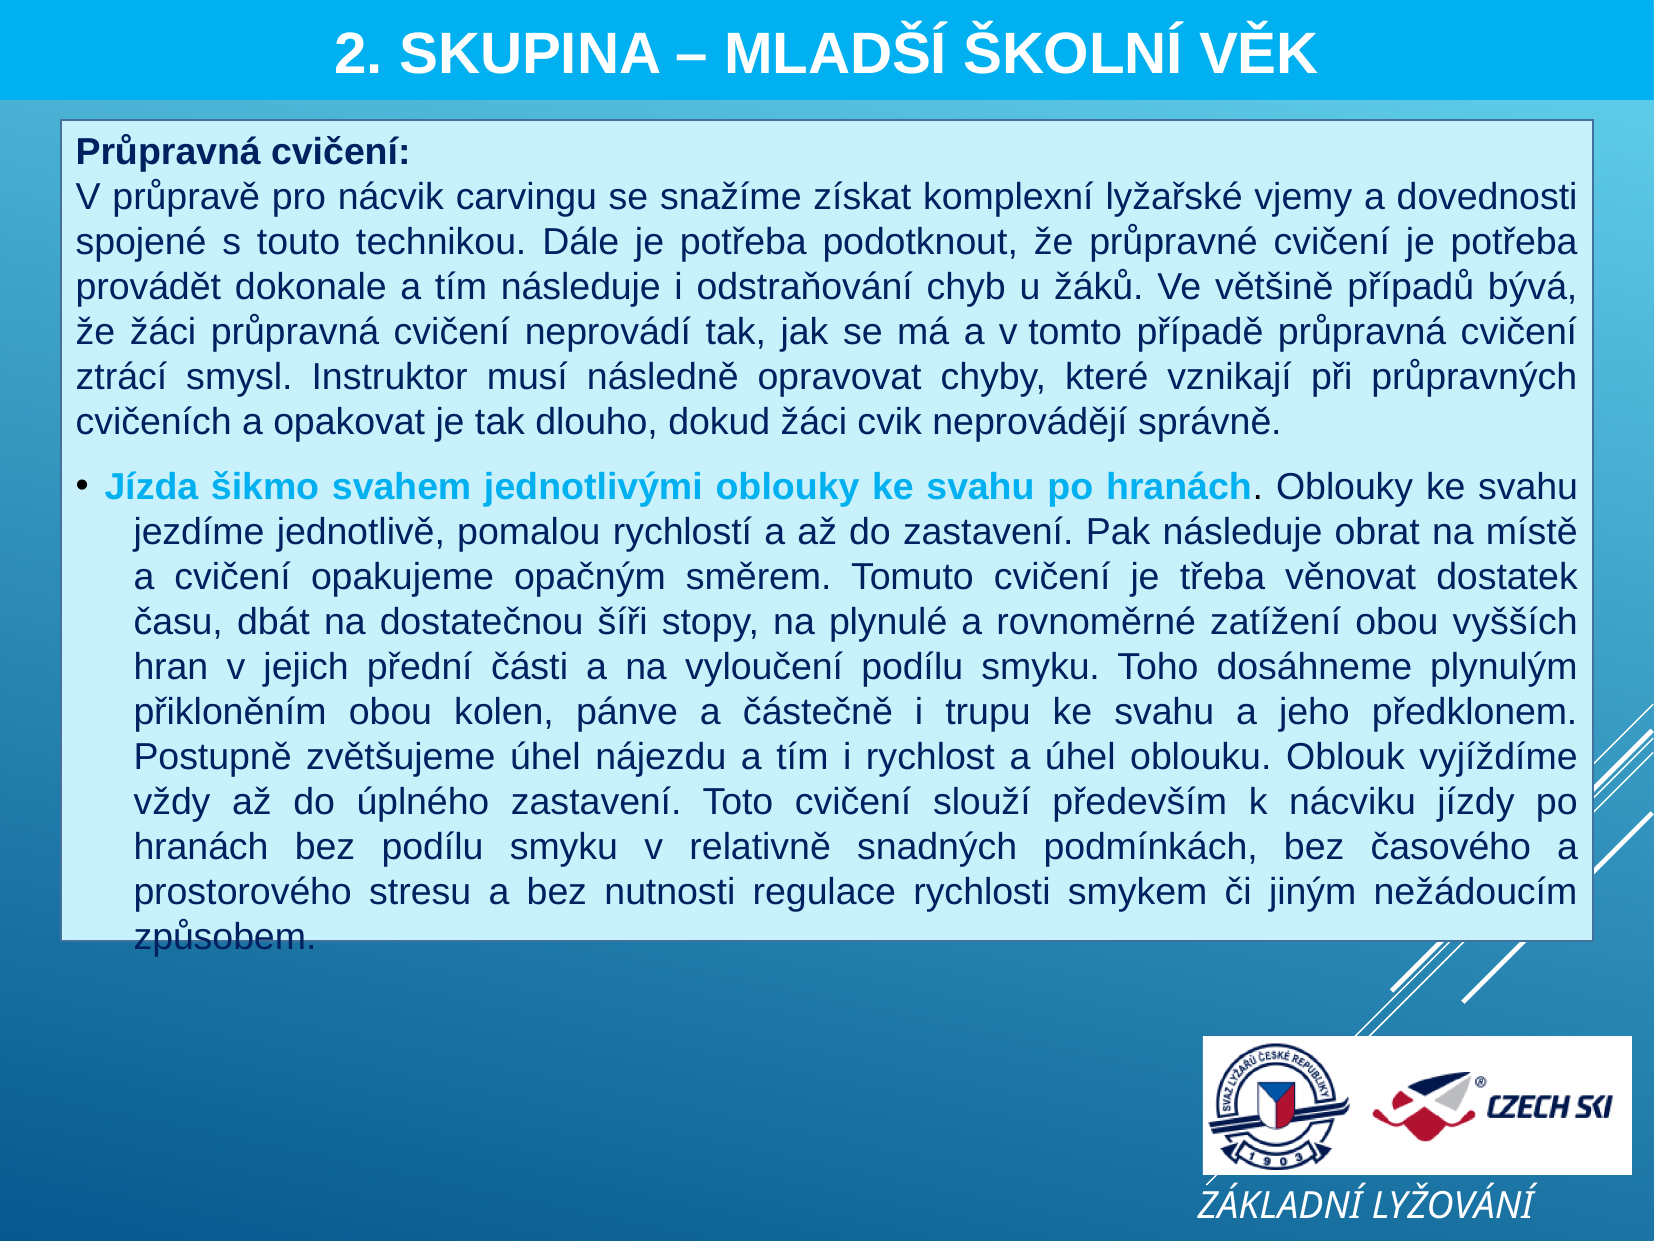

# 2. Skupina – mladší školní věk
Průpravná cvičení:
V průpravě pro nácvik carvingu se snažíme získat komplexní lyžařské vjemy a dovednosti spojené s touto technikou. Dále je potřeba podotknout, že průpravné cvičení je potřeba provádět dokonale a tím následuje i odstraňování chyb u žáků. Ve většině případů bývá, že žáci průpravná cvičení neprovádí tak, jak se má a v tomto případě průpravná cvičení ztrácí smysl. Instruktor musí následně opravovat chyby, které vznikají při průpravných cvičeních a opakovat je tak dlouho, dokud žáci cvik neprovádějí správně.
Jízda šikmo svahem jednotlivými oblouky ke svahu po hranách. Oblouky ke svahu jezdíme jednotlivě, pomalou rychlostí a až do zastavení. Pak následuje obrat na místě a cvičení opakujeme opačným směrem. Tomuto cvičení je třeba věnovat dostatek času, dbát na dostatečnou šíři stopy, na plynulé a rovnoměrné zatížení obou vyšších hran v jejich přední části a na vyloučení podílu smyku. Toho dosáhneme plynulým přikloněním obou kolen, pánve a částečně i trupu ke svahu a jeho předklonem. Postupně zvětšujeme úhel nájezdu a tím i rychlost a úhel oblouku. Oblouk vyjíždíme vždy až do úplného zastavení. Toto cvičení slouží především k nácviku jízdy po hranách bez podílu smyku v relativně snadných podmínkách, bez časového a prostorového stresu a bez nutnosti regulace rychlosti smykem či jiným nežádoucím způsobem.
ZÁKLADNÍ LYŽOVÁNÍ